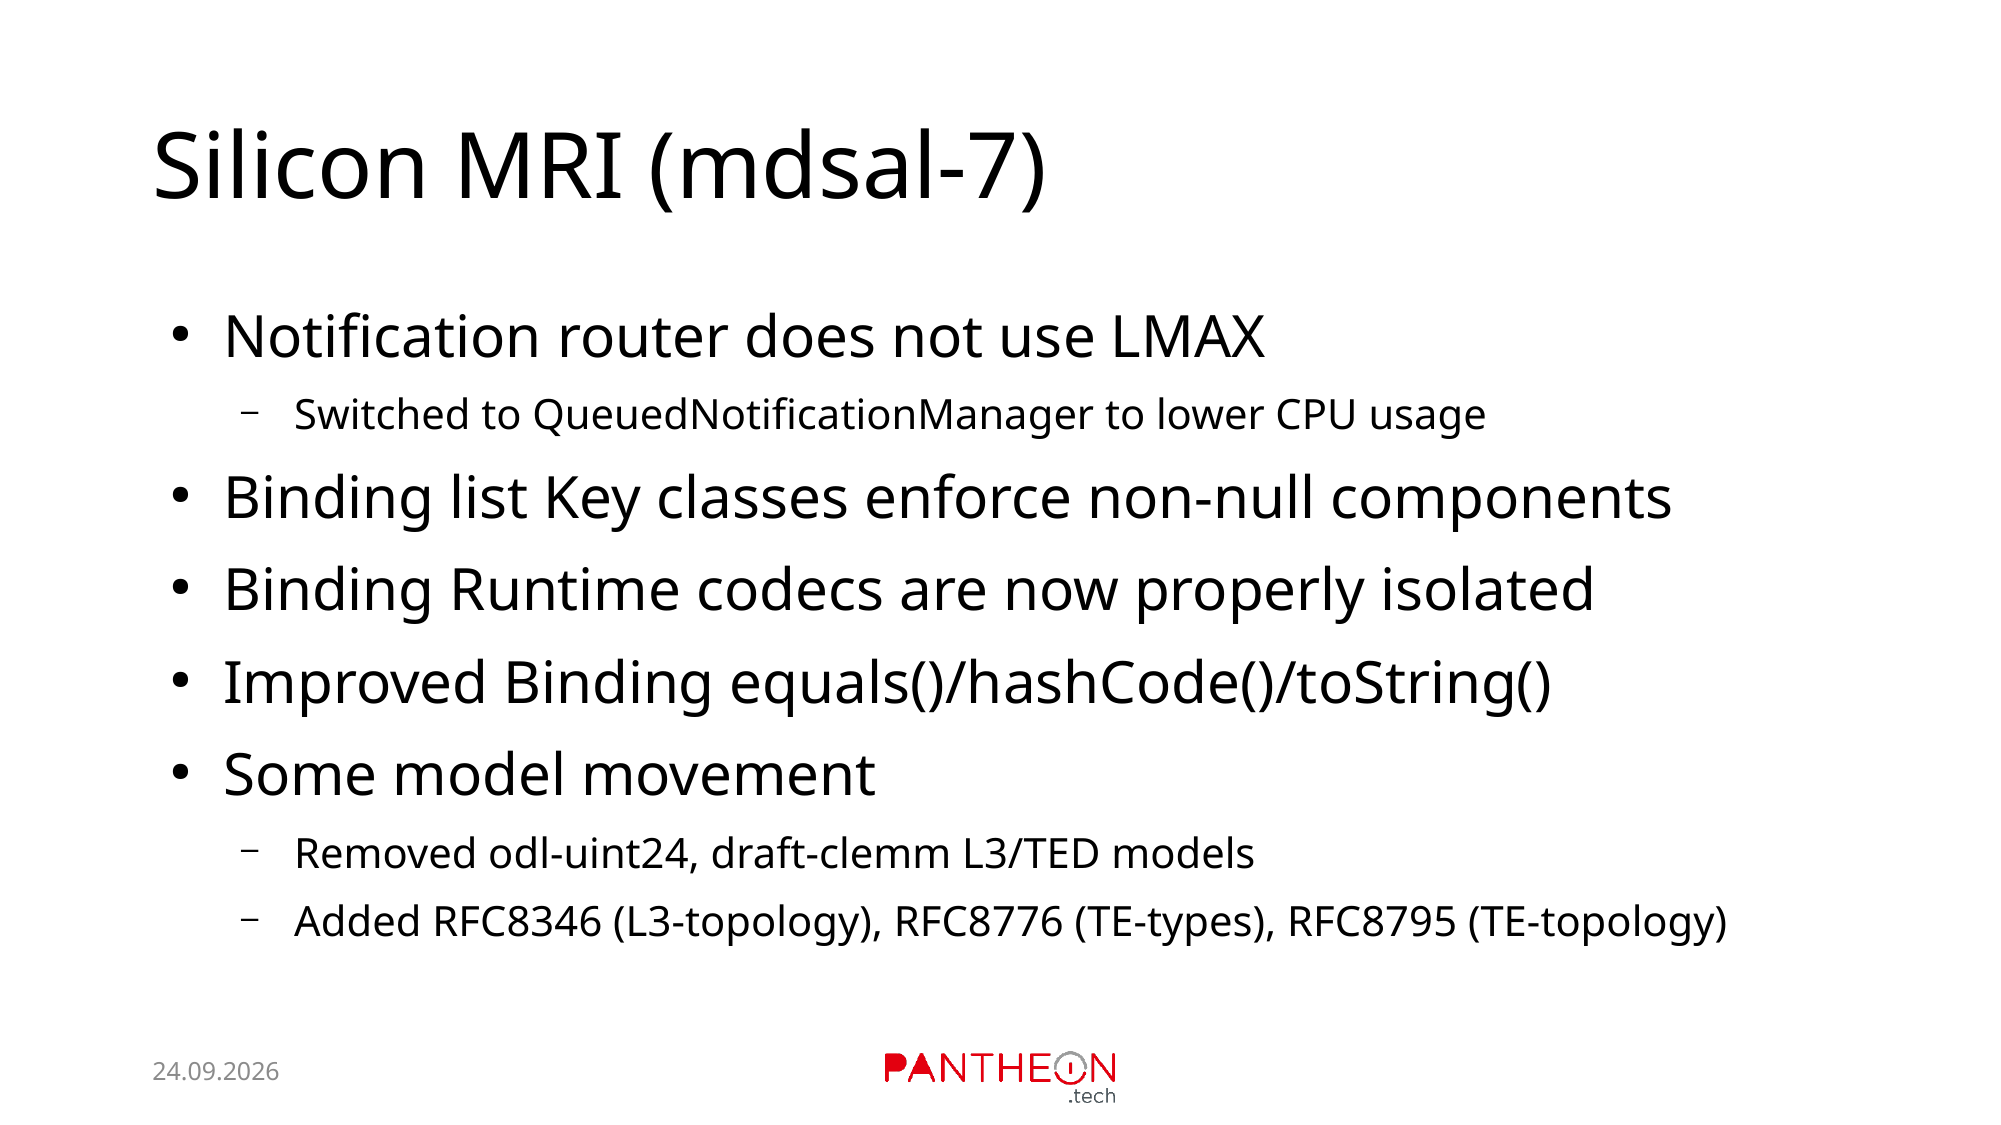

# Silicon MRI (mdsal-7)
Notification router does not use LMAX
Switched to QueuedNotificationManager to lower CPU usage
Binding list Key classes enforce non-null components
Binding Runtime codecs are now properly isolated
Improved Binding equals()/hashCode()/toString()
Some model movement
Removed odl-uint24, draft-clemm L3/TED models
Added RFC8346 (L3-topology), RFC8776 (TE-types), RFC8795 (TE-topology)